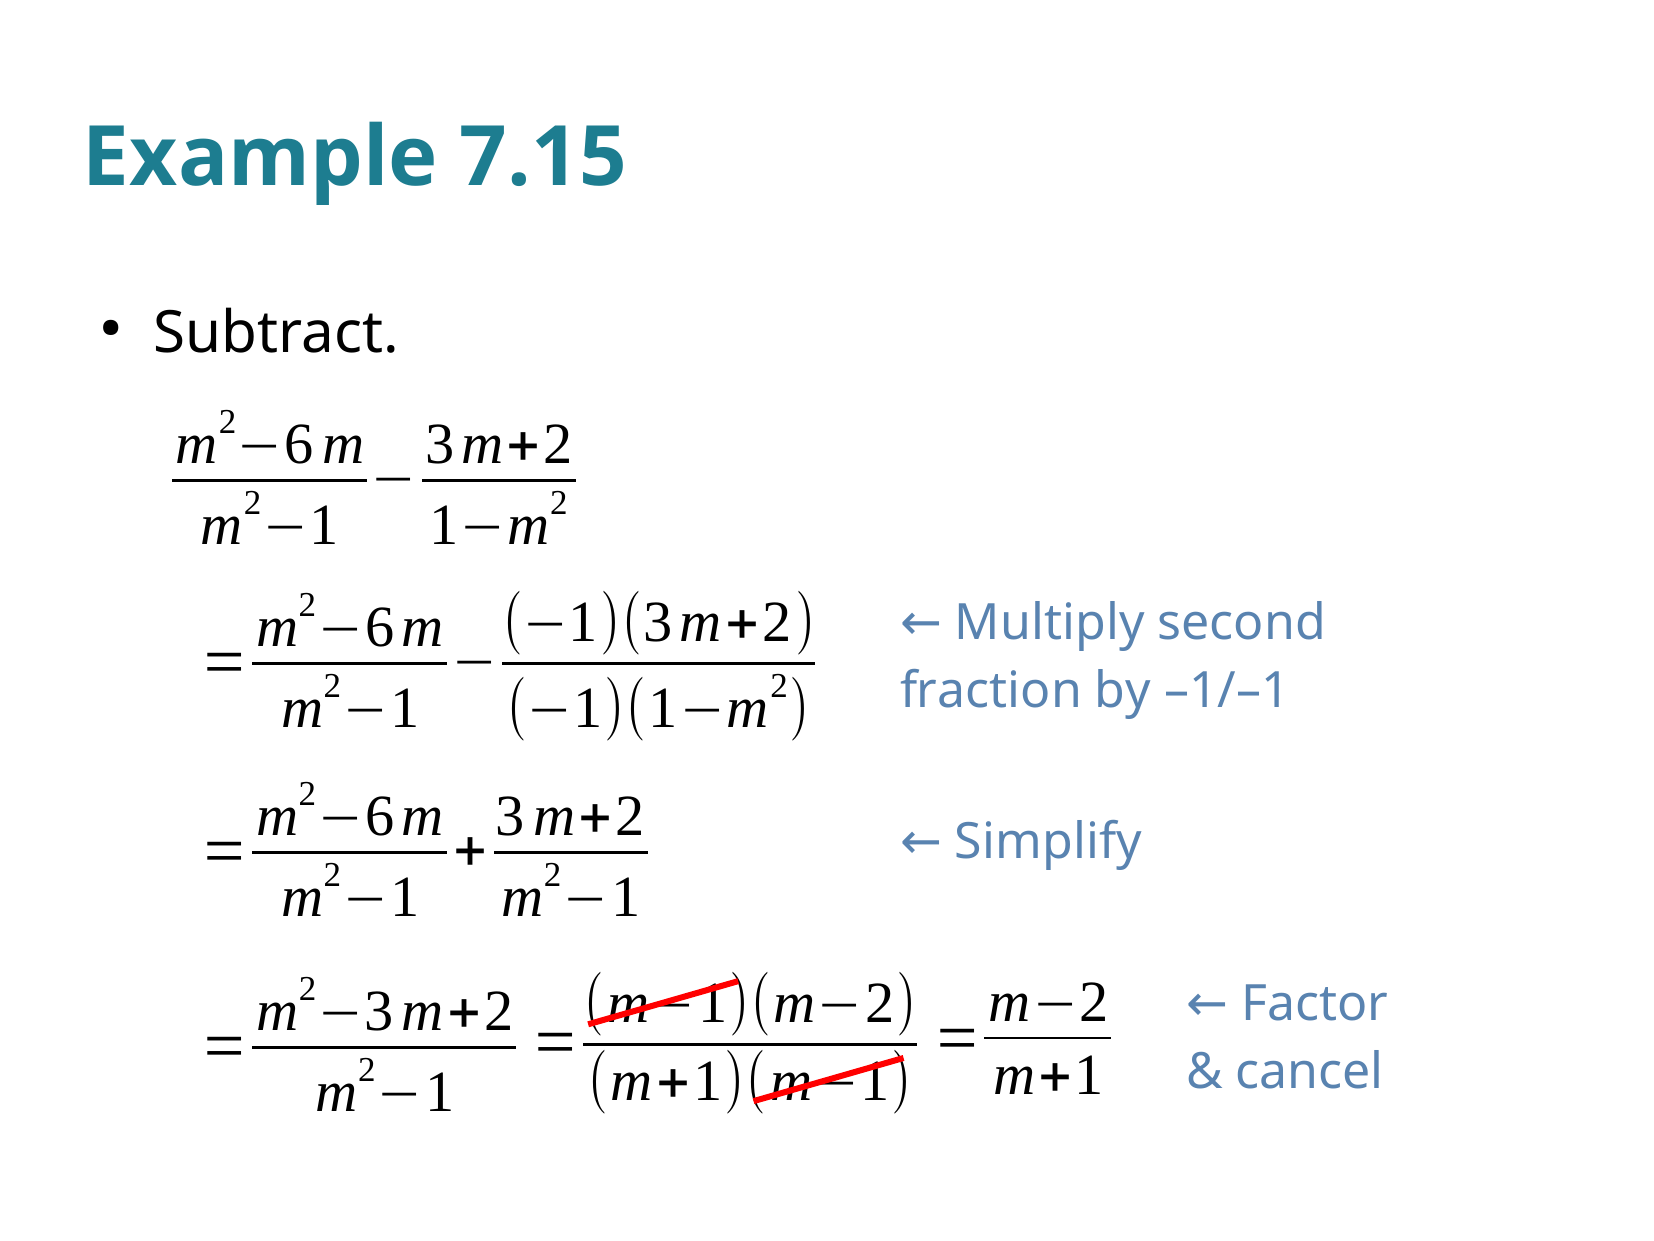

# Example 7.15
Subtract.
← Multiply second fraction by –1/–1
← Simplify
← Factor & cancel